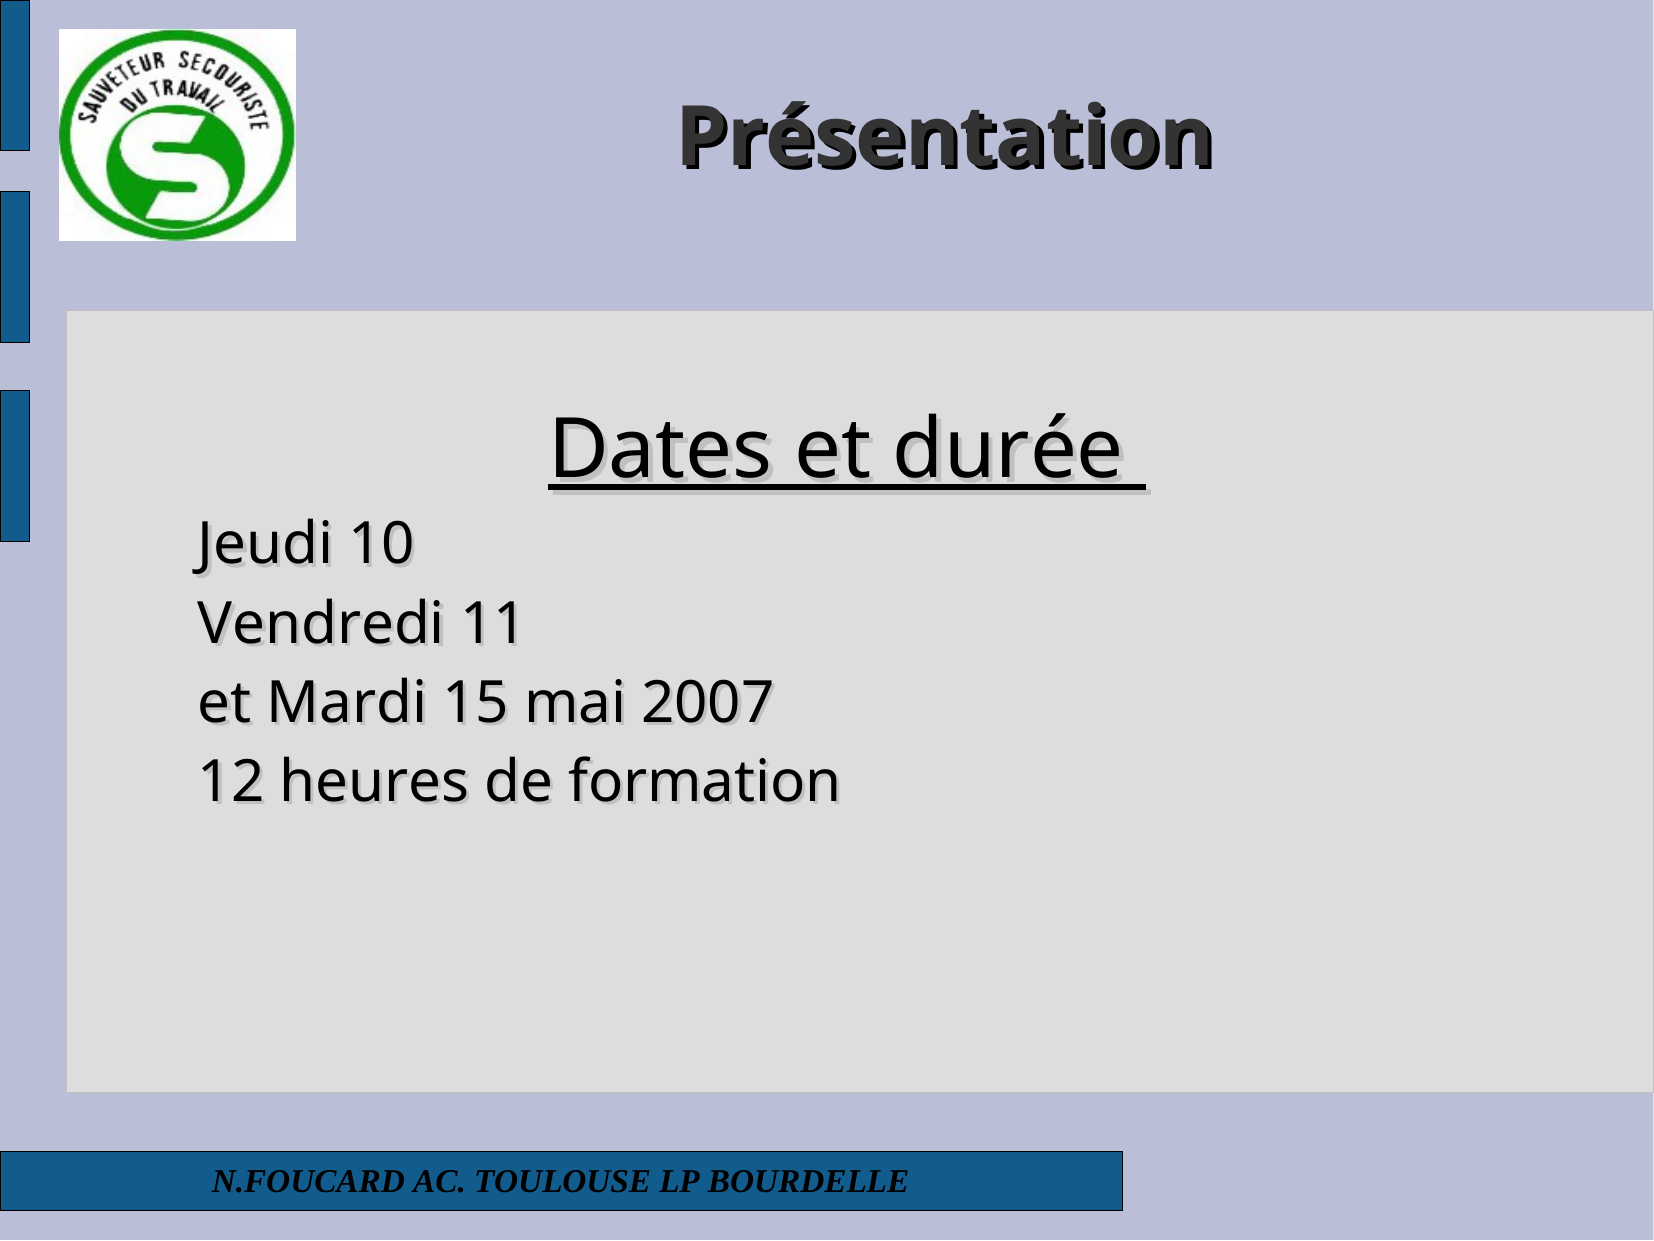

# Présentation
Dates et durée
Jeudi 10
Vendredi 11
et Mardi 15 mai 2007
12 heures de formation